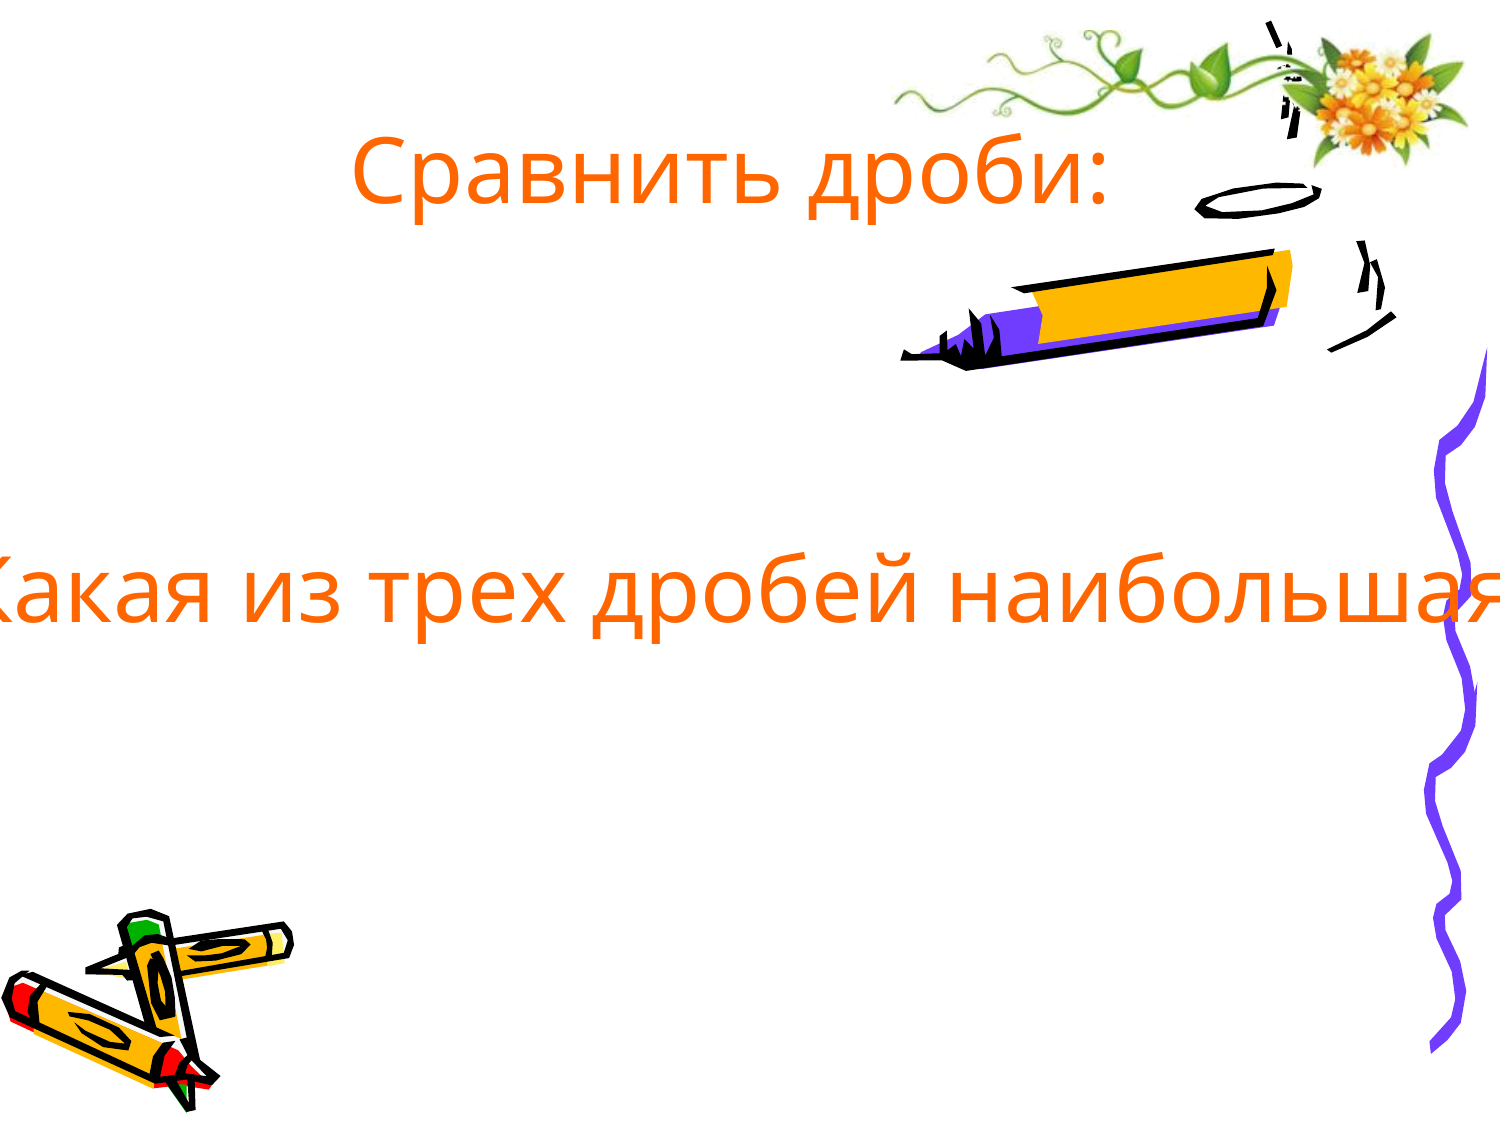

Сравнить дроби:
Какая из трех дробей наибольшая?